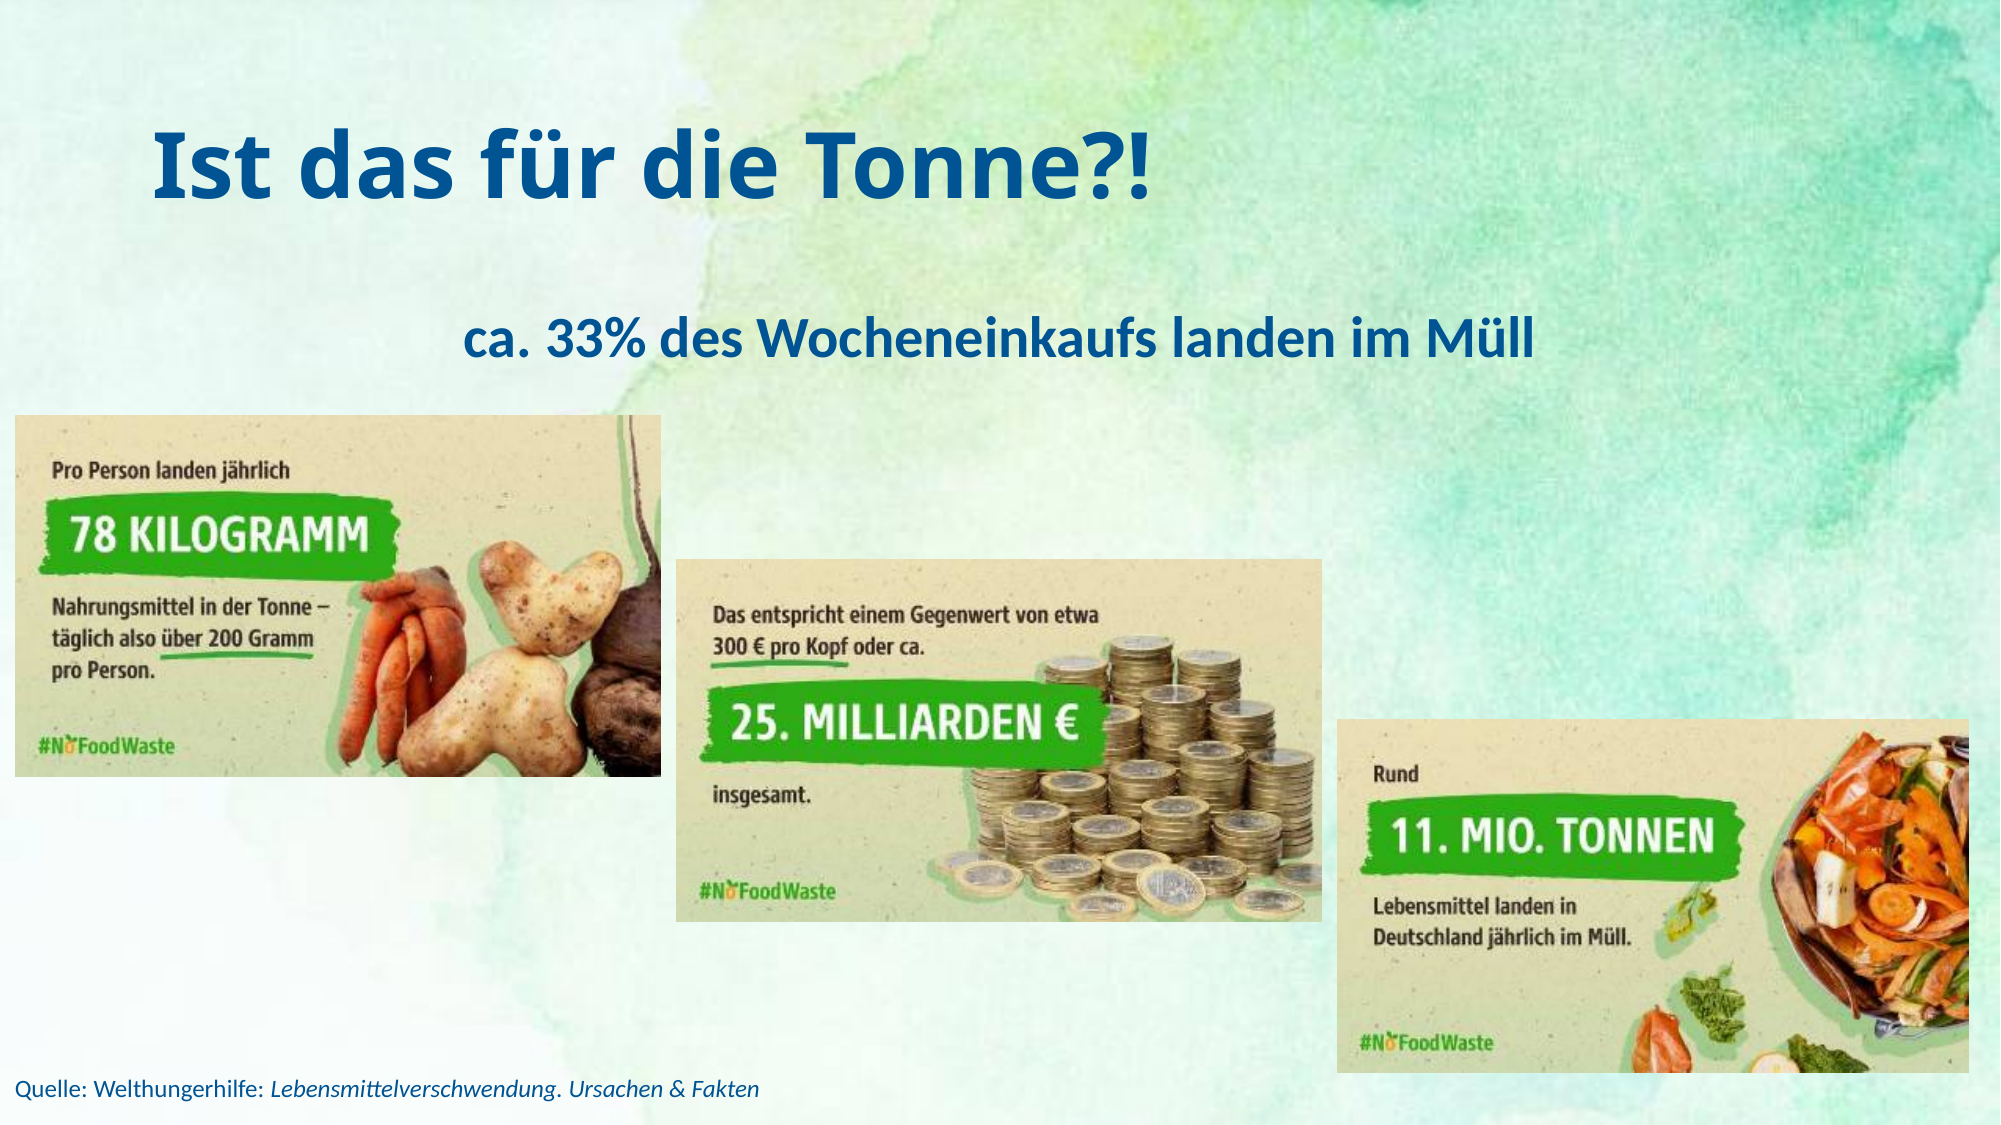

# Ist das für die Tonne?!
ca. 33% des Wocheneinkaufs landen im Müll
Quelle: Welthungerhilfe: Lebensmittelverschwendung. Ursachen & Fakten